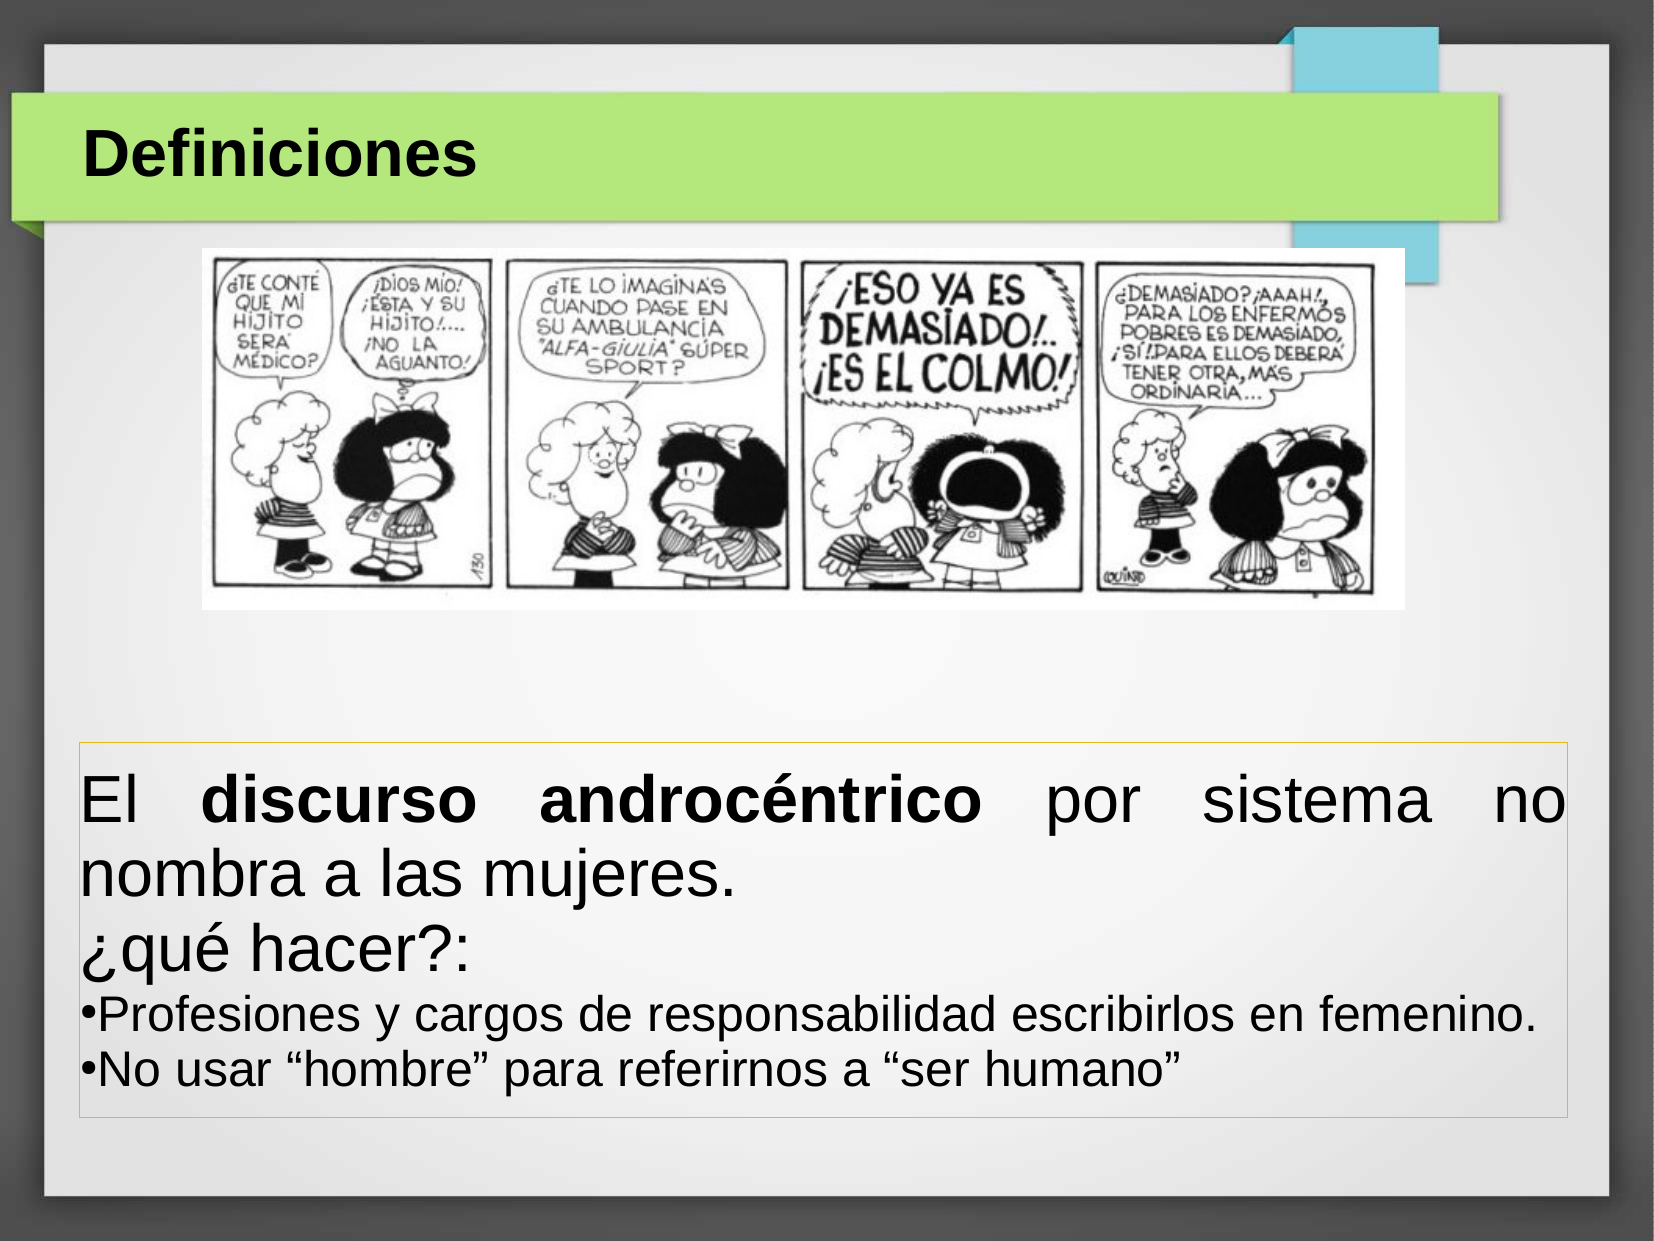

# Definiciones
El discurso androcéntrico por sistema no nombra a las mujeres.
¿qué hacer?:
Profesiones y cargos de responsabilidad escribirlos en femenino.
No usar “hombre” para referirnos a “ser humano”